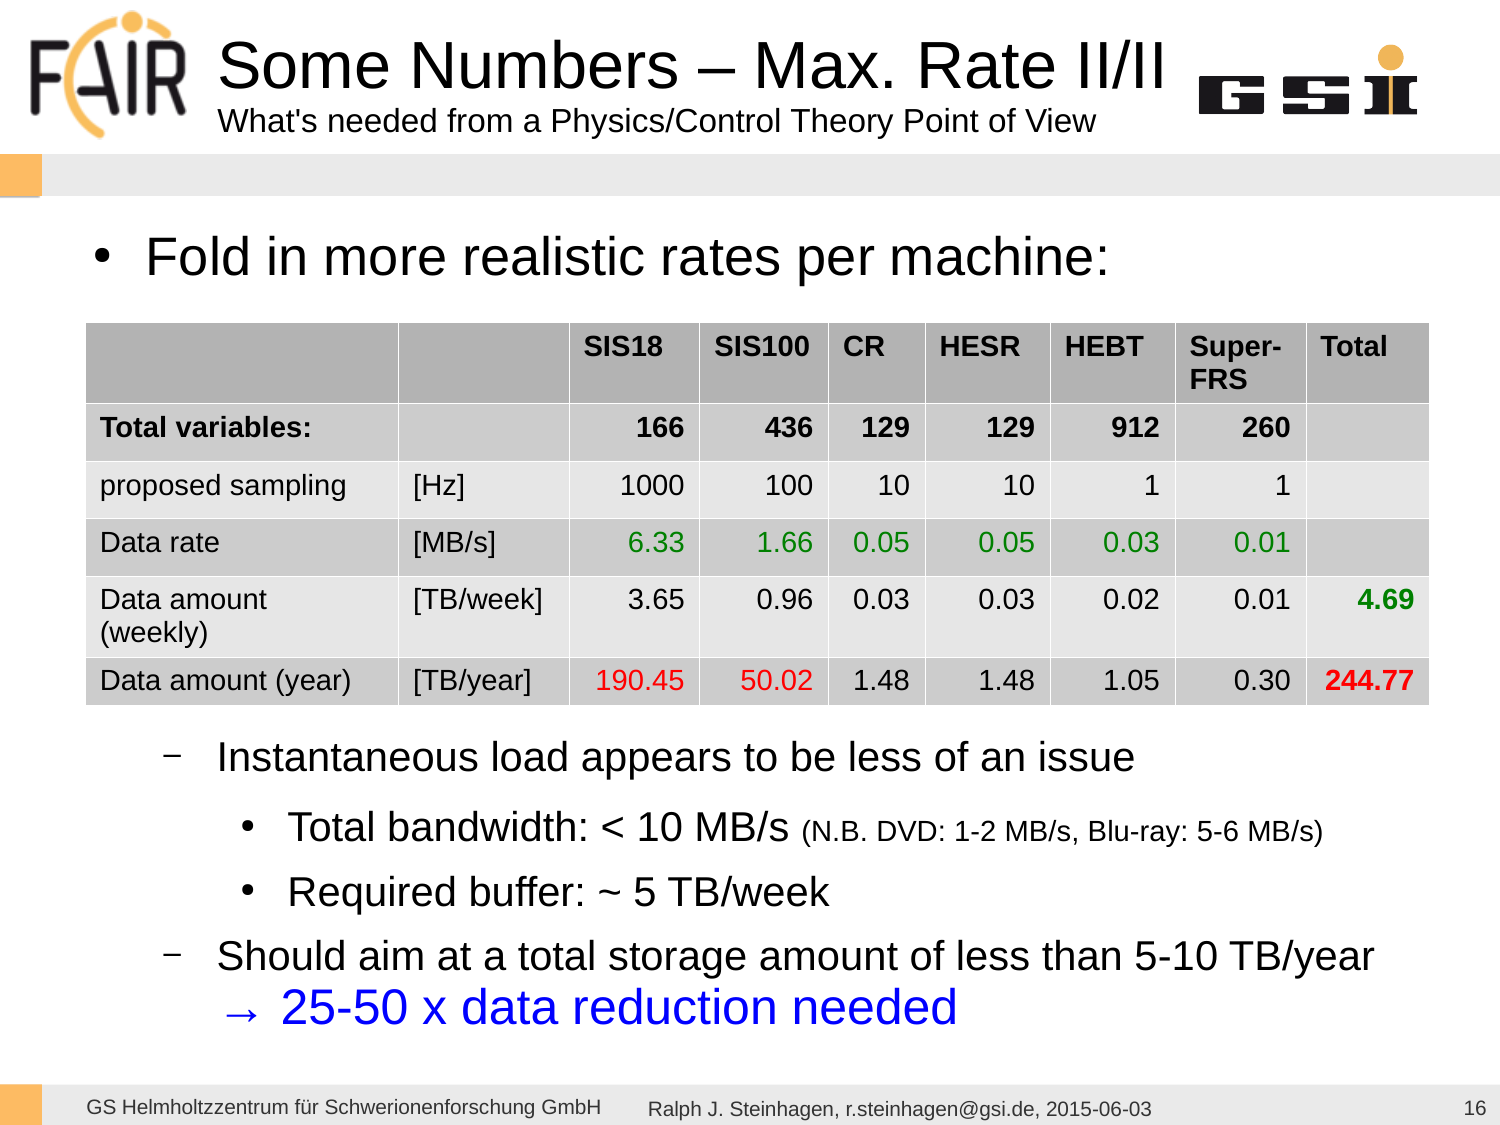

# Some Numbers – Max. Rate II/II What's needed from a Physics/Control Theory Point of View
Fold in more realistic rates per machine:
Instantaneous load appears to be less of an issue
Total bandwidth: < 10 MB/s (N.B. DVD: 1-2 MB/s, Blu-ray: 5-6 MB/s)
Required buffer: ~ 5 TB/week
Should aim at a total storage amount of less than 5-10 TB/year → 25-50 x data reduction needed
| | | SIS18 | SIS100 | CR | HESR | HEBT | Super-FRS | Total |
| --- | --- | --- | --- | --- | --- | --- | --- | --- |
| Total variables: | | 166 | 436 | 129 | 129 | 912 | 260 | |
| proposed sampling | [Hz] | 1000 | 100 | 10 | 10 | 1 | 1 | |
| Data rate | [MB/s] | 6.33 | 1.66 | 0.05 | 0.05 | 0.03 | 0.01 | |
| Data amount (weekly) | [TB/week] | 3.65 | 0.96 | 0.03 | 0.03 | 0.02 | 0.01 | 4.69 |
| Data amount (year) | [TB/year] | 190.45 | 50.02 | 1.48 | 1.48 | 1.05 | 0.30 | 244.77 |